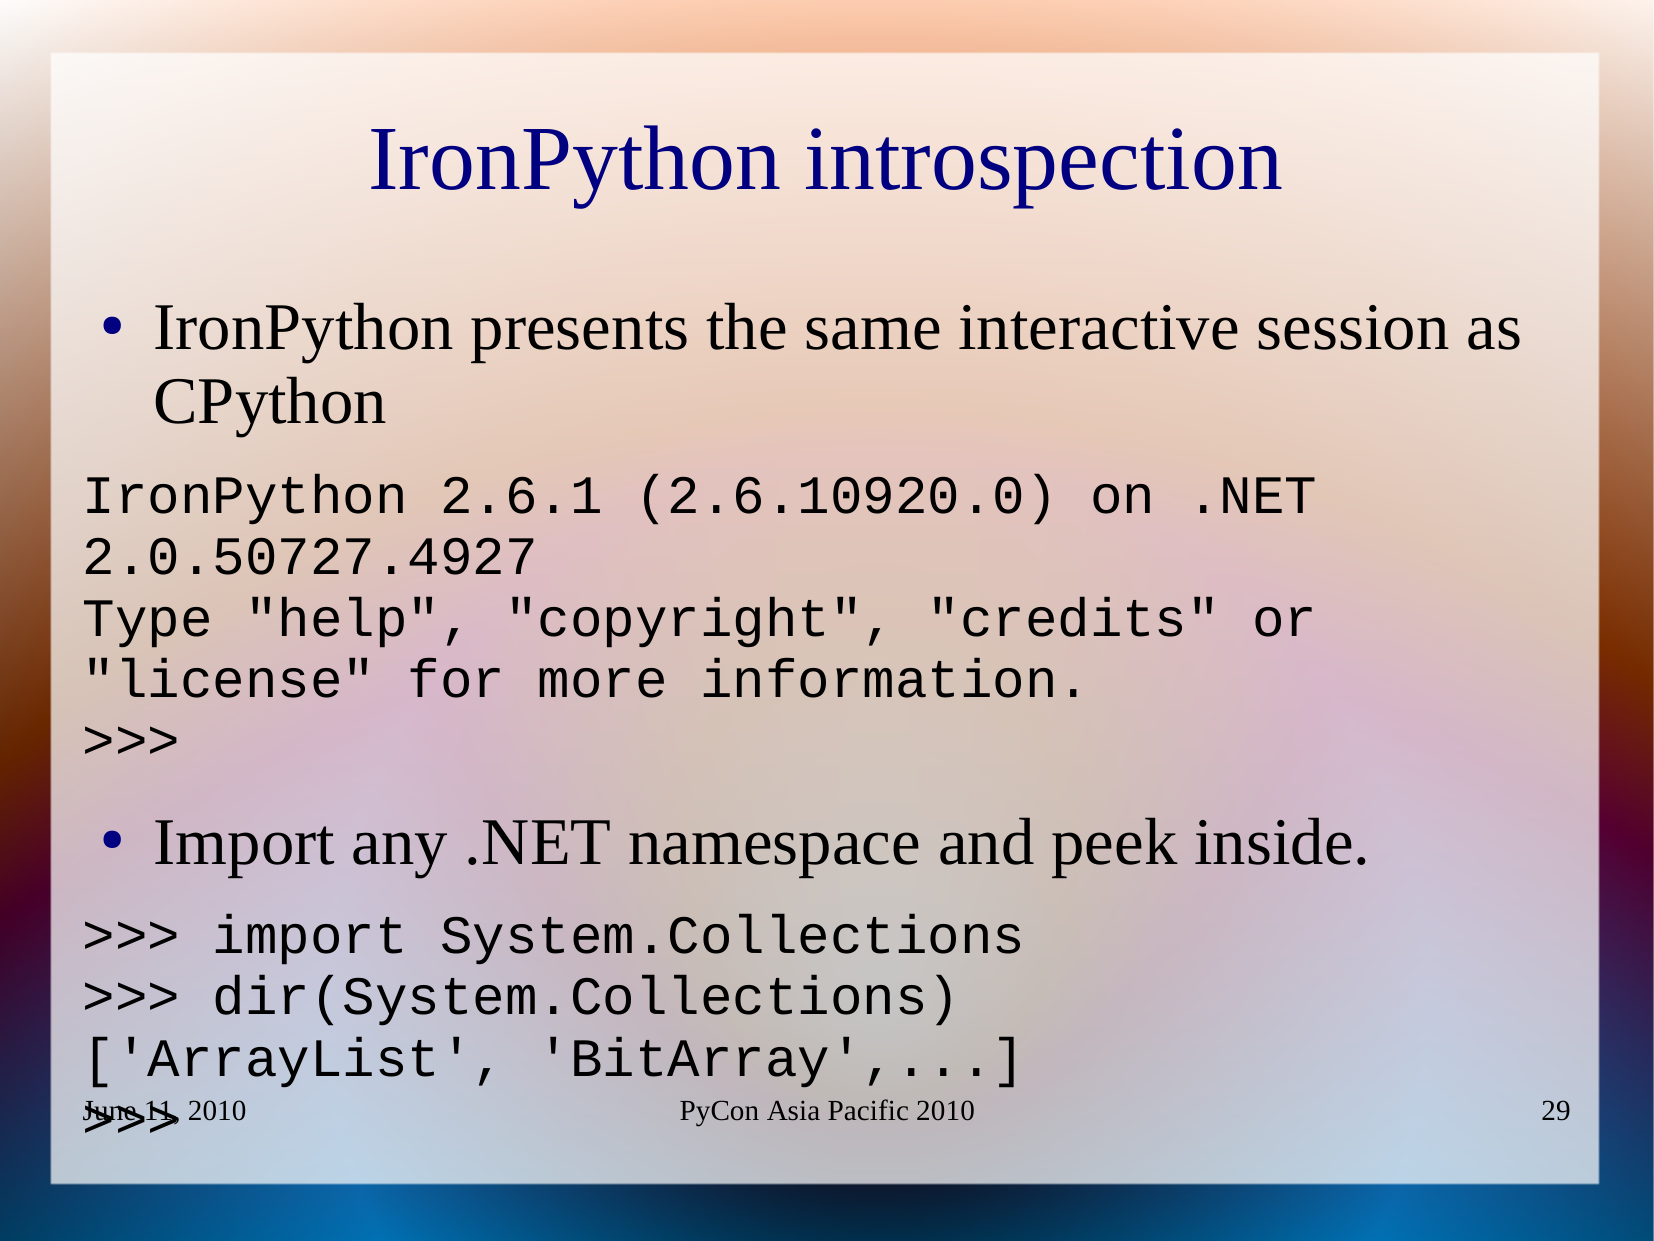

# IronPython introspection
IronPython presents the same interactive session as CPython
IronPython 2.6.1 (2.6.10920.0) on .NET 2.0.50727.4927
Type "help", "copyright", "credits" or "license" for more information.
>>>
Import any .NET namespace and peek inside.
>>> import System.Collections
>>> dir(System.Collections)
['ArrayList', 'BitArray',...]
>>>
June 11, 2010
PyCon Asia Pacific 2010
29